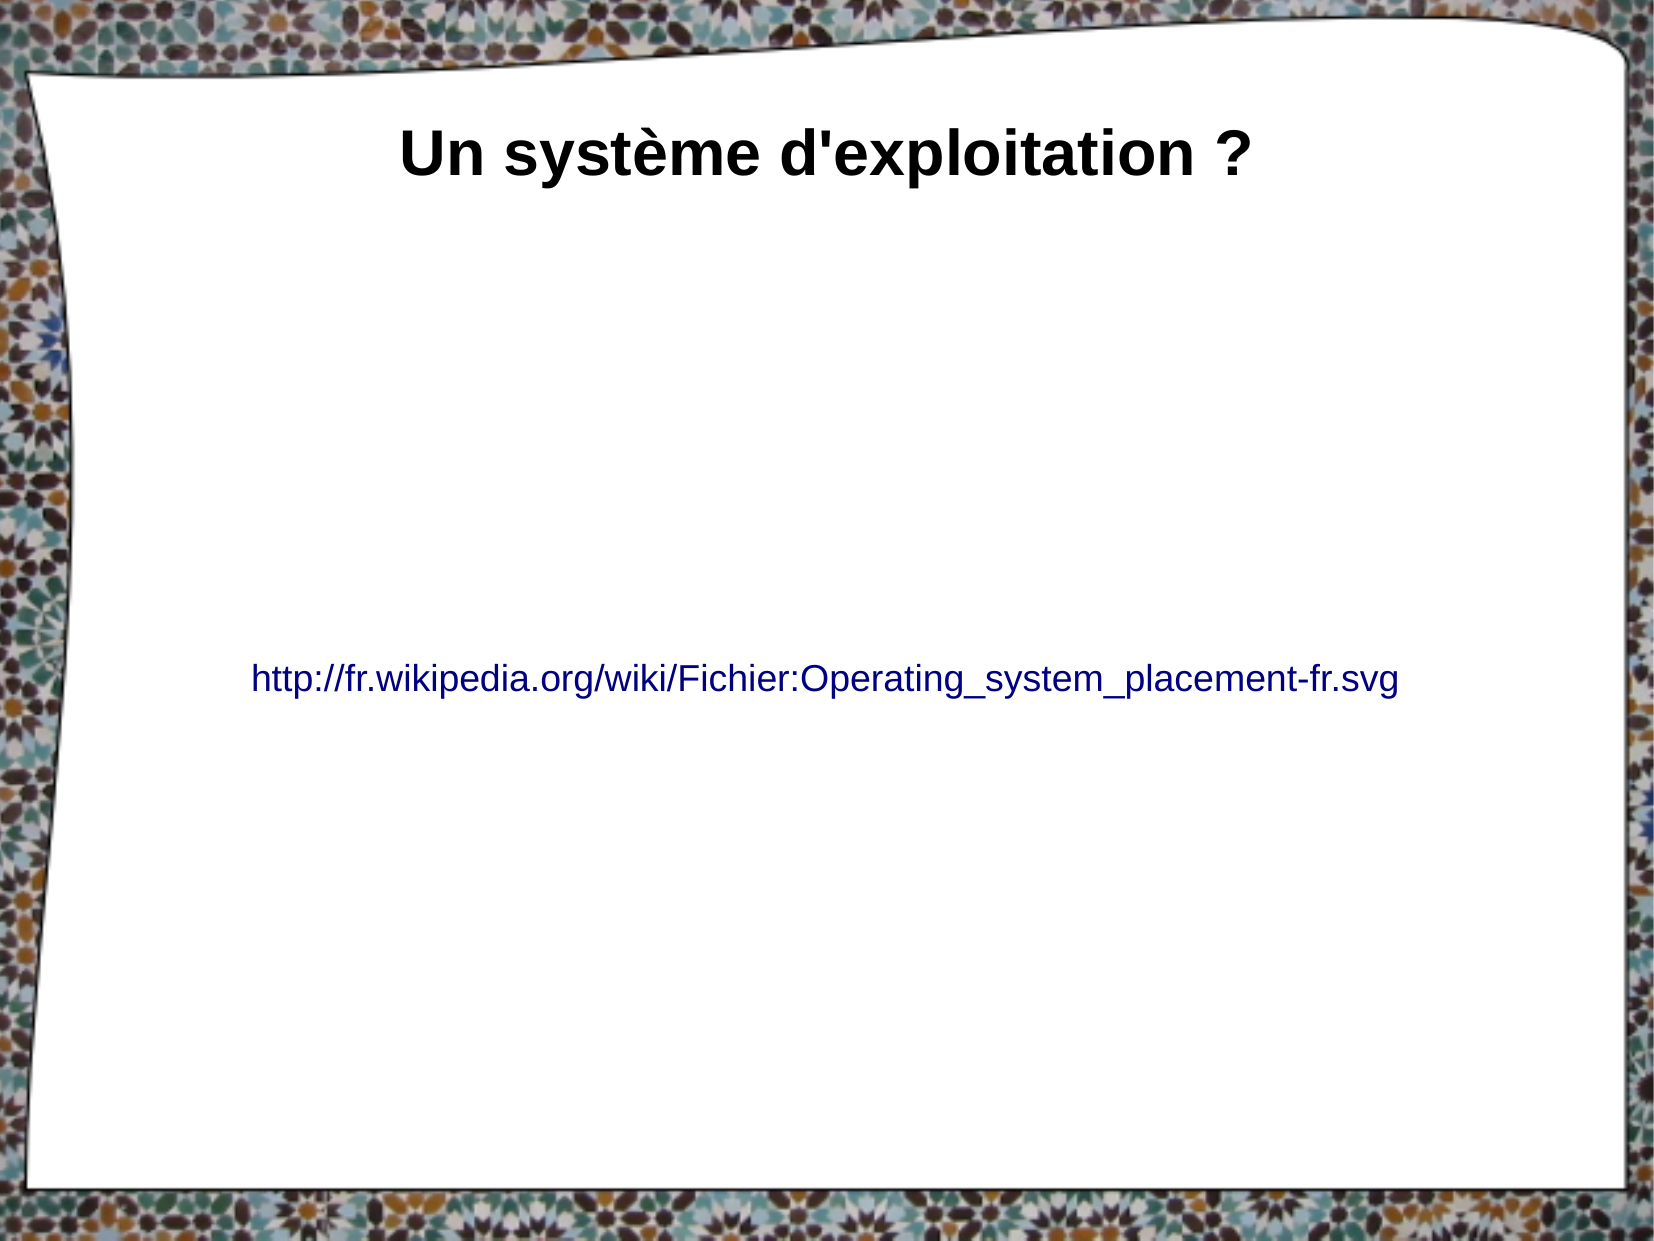

# Un système d'exploitation ?
http://fr.wikipedia.org/wiki/Fichier:Operating_system_placement-fr.svg
Linux : Le quoi, le pourquoi et le comment (Nibrass/Oujda)